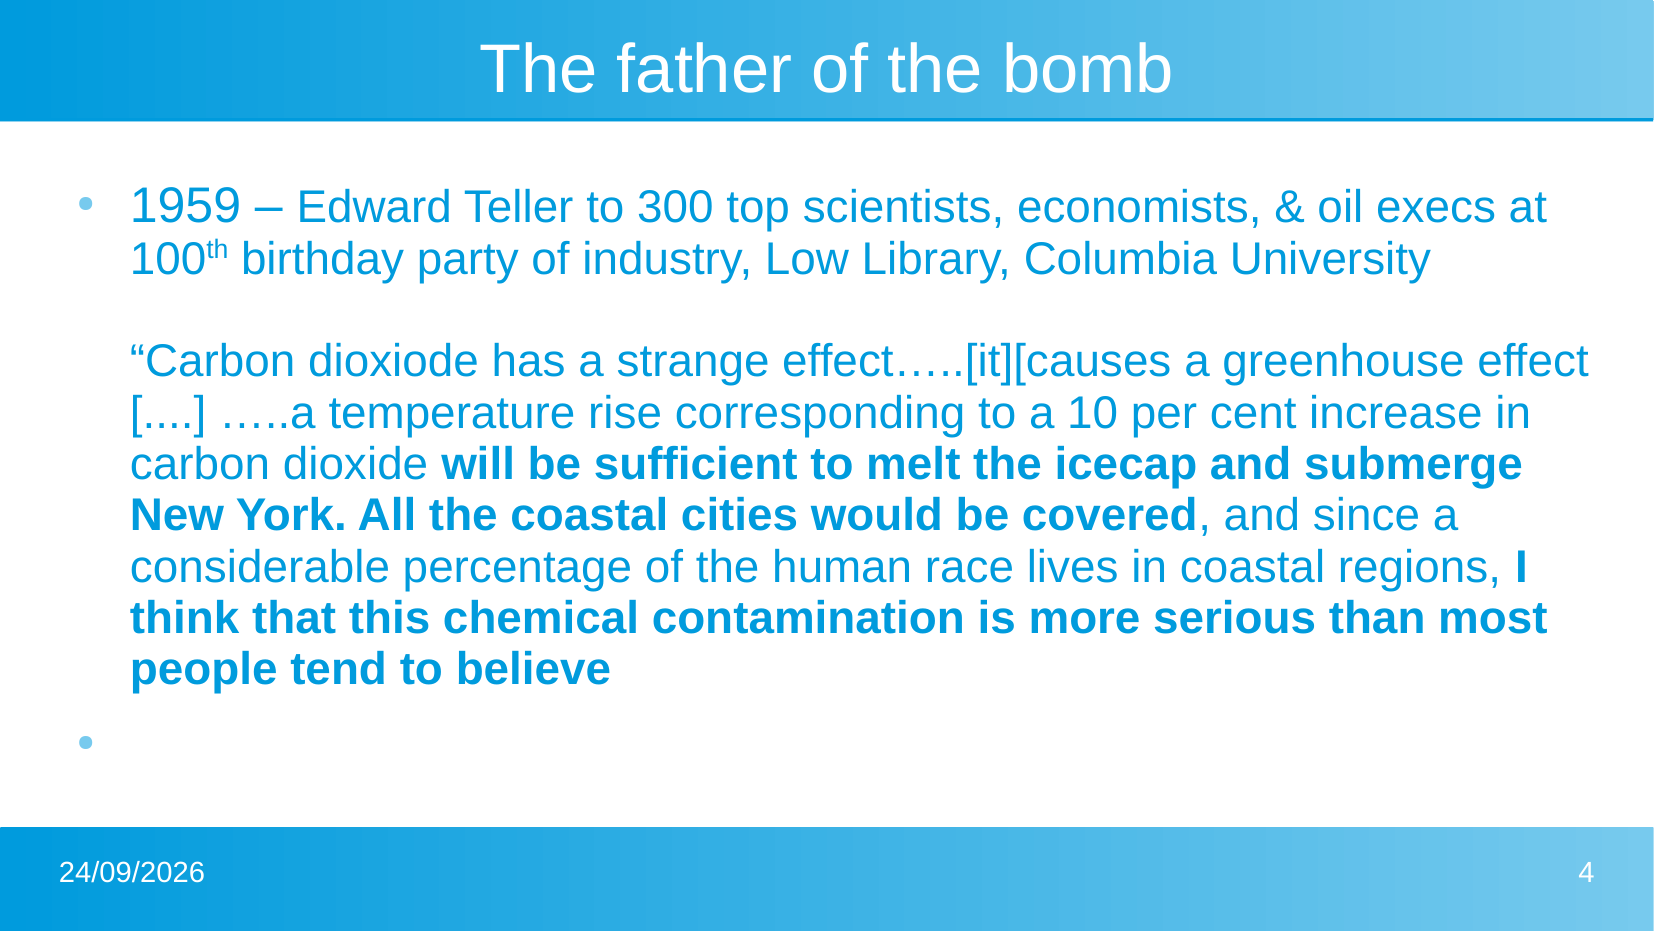

# The father of the bomb
1959 – Edward Teller to 300 top scientists, economists, & oil execs at 100th birthday party of industry, Low Library, Columbia University
“Carbon dioxiode has a strange effect…..[it][causes a greenhouse effect [....] …..a temperature rise corresponding to a 10 per cent increase in carbon dioxide will be sufficient to melt the icecap and submerge New York. All the coastal cities would be covered, and since a considerable percentage of the human race lives in coastal regions, I think that this chemical contamination is more serious than most people tend to believe
4